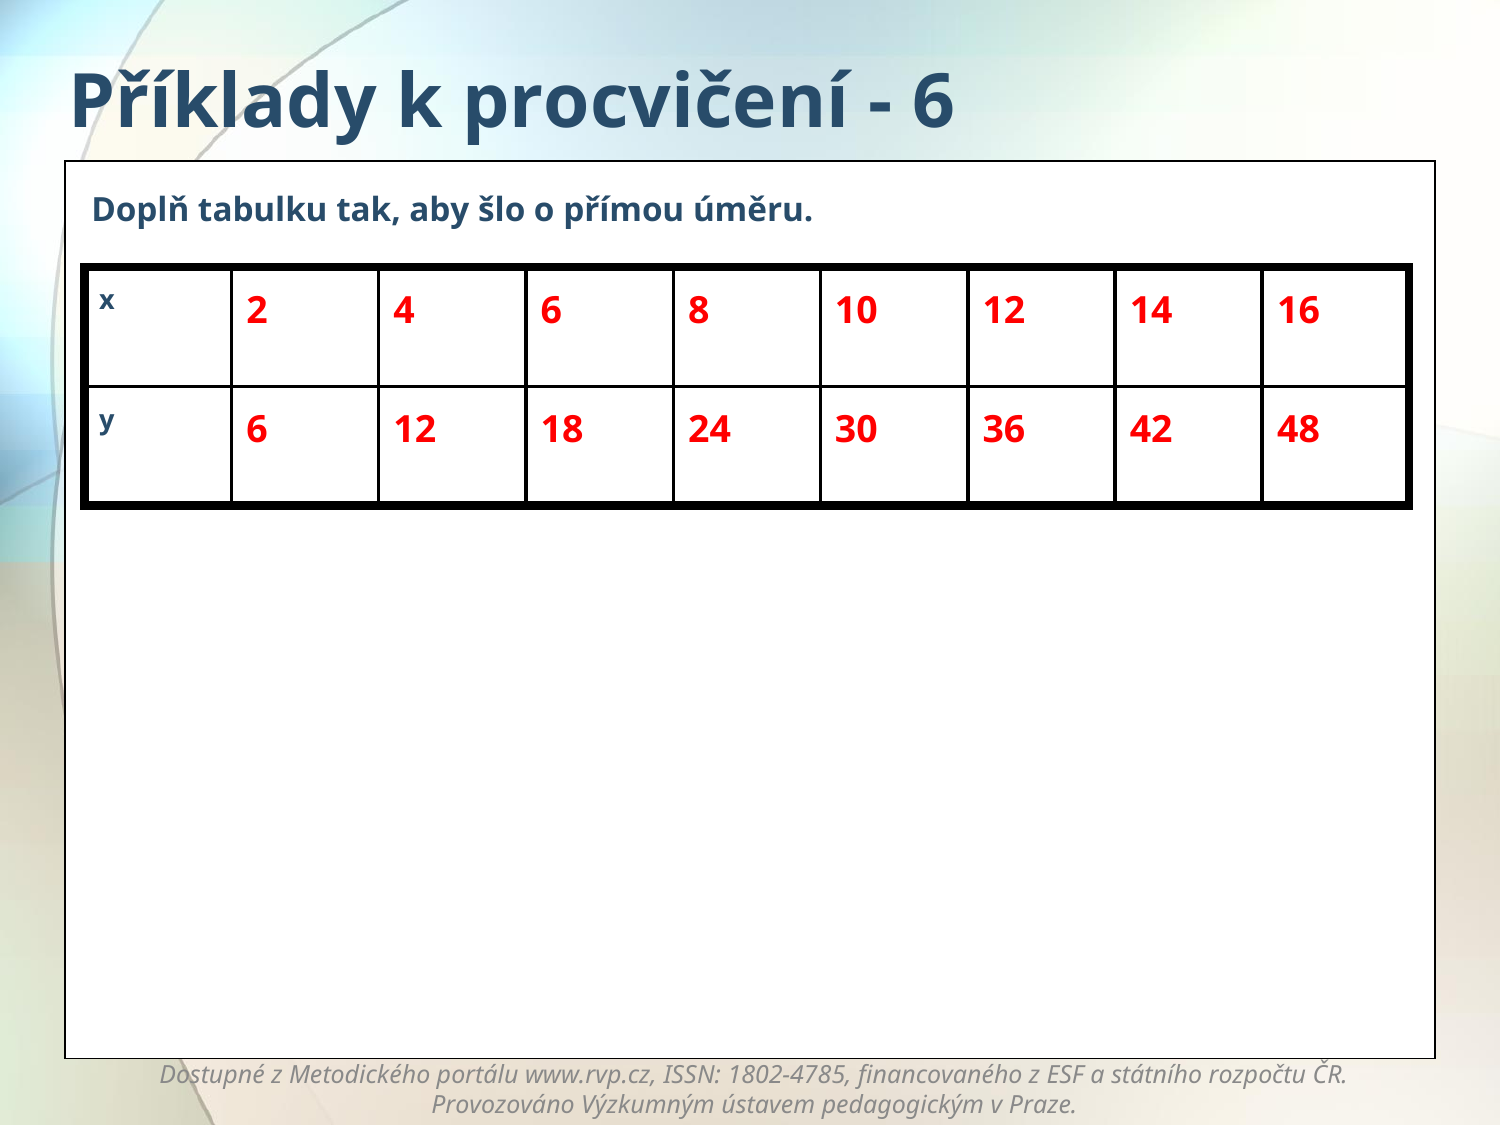

# Příklady k procvičení - 6
Doplň tabulku tak, aby šlo o přímou úměru.
| x | 2 | 4 | 6 | 8 | 10 | 12 | 14 | 16 |
| --- | --- | --- | --- | --- | --- | --- | --- | --- |
| y | 6 | 12 | 18 | 24 | 30 | 36 | 42 | 48 |